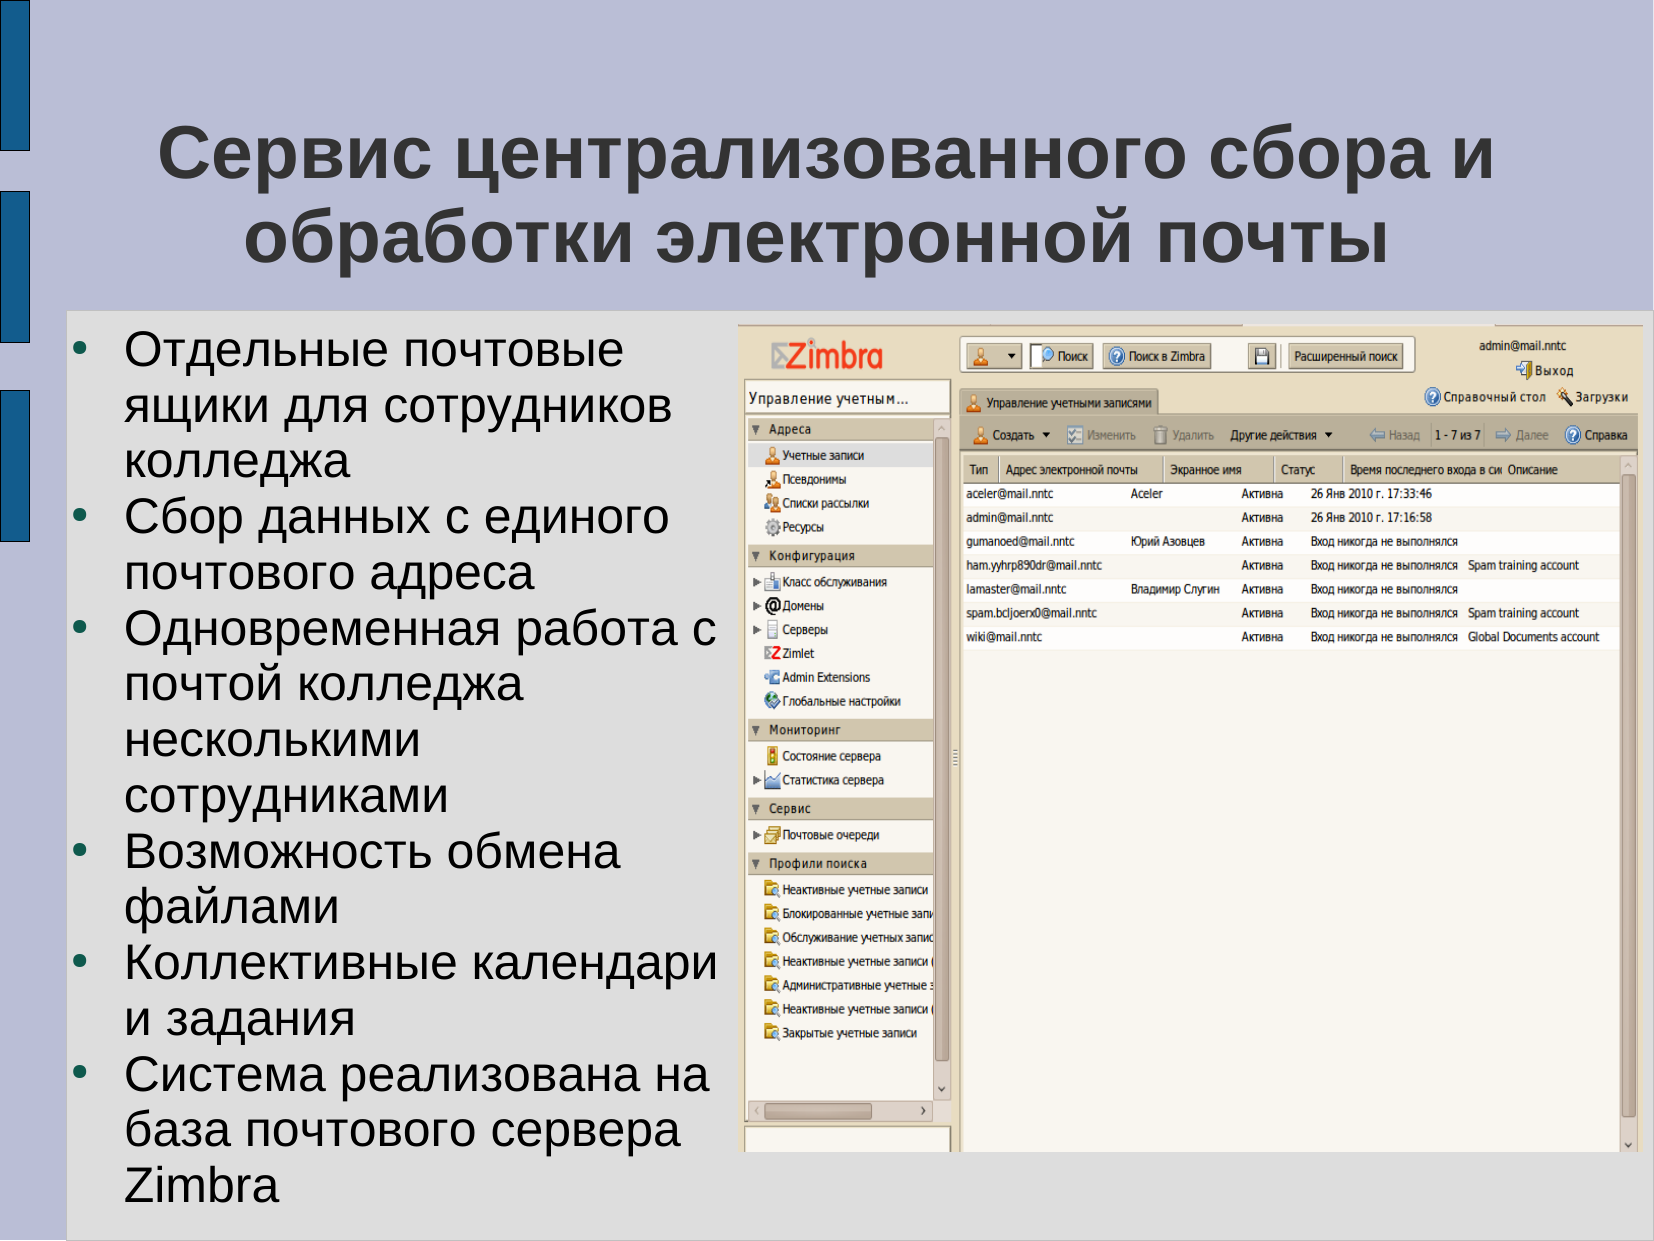

# Сервис централизованного сбора и обработки электронной почты
Отдельные почтовые ящики для сотрудников колледжа
Сбор данных с единого почтового адреса
Одновременная работа с почтой колледжа несколькими сотрудниками
Возможность обмена файлами
Коллективные календари и задания
Система реализована на база почтового сервера Zimbra